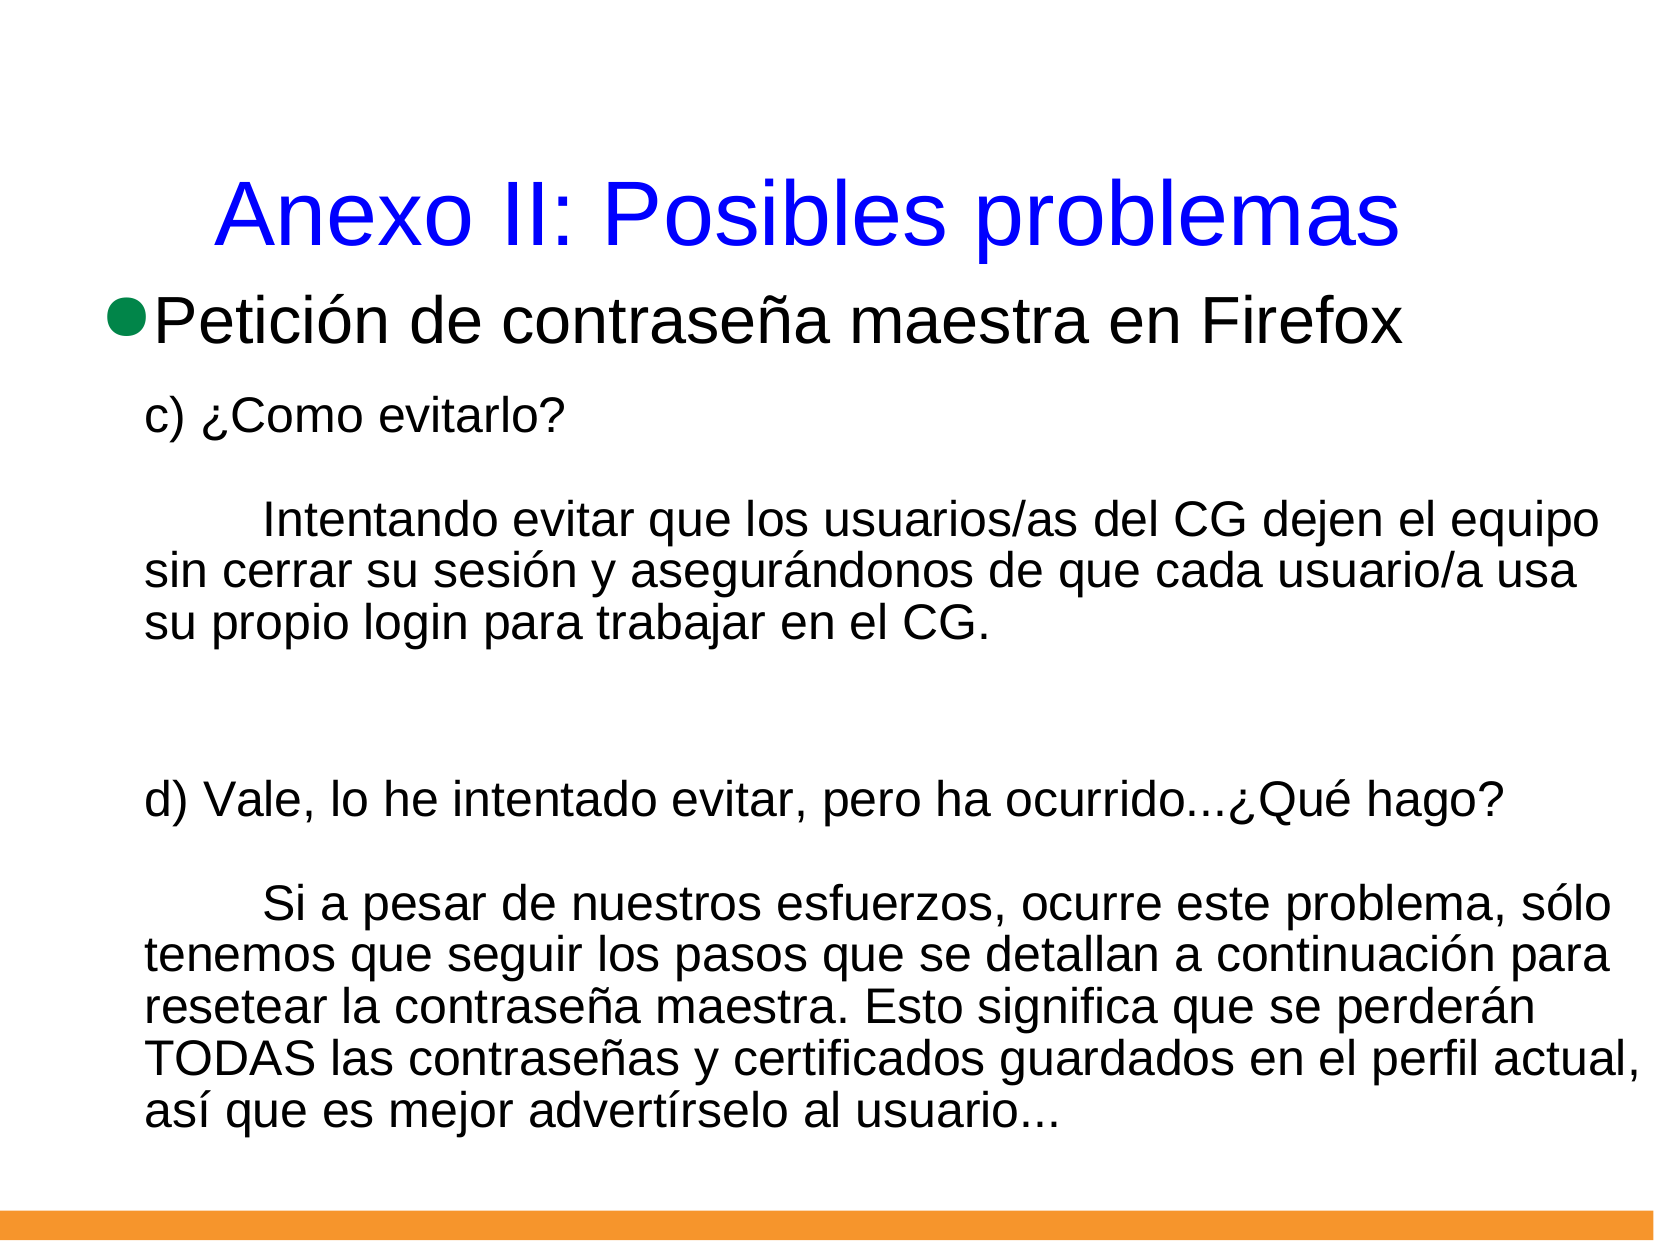

Anexo II: Posibles problemas
# Petición de contraseña maestra en Firefox
c) ¿Como evitarlo?
	Intentando evitar que los usuarios/as del CG dejen el equipo
sin cerrar su sesión y asegurándonos de que cada usuario/a usa
su propio login para trabajar en el CG.
d) Vale, lo he intentado evitar, pero ha ocurrido...¿Qué hago?
	Si a pesar de nuestros esfuerzos, ocurre este problema, sólo
tenemos que seguir los pasos que se detallan a continuación para
resetear la contraseña maestra. Esto significa que se perderán
TODAS las contraseñas y certificados guardados en el perfil actual,
así que es mejor advertírselo al usuario...